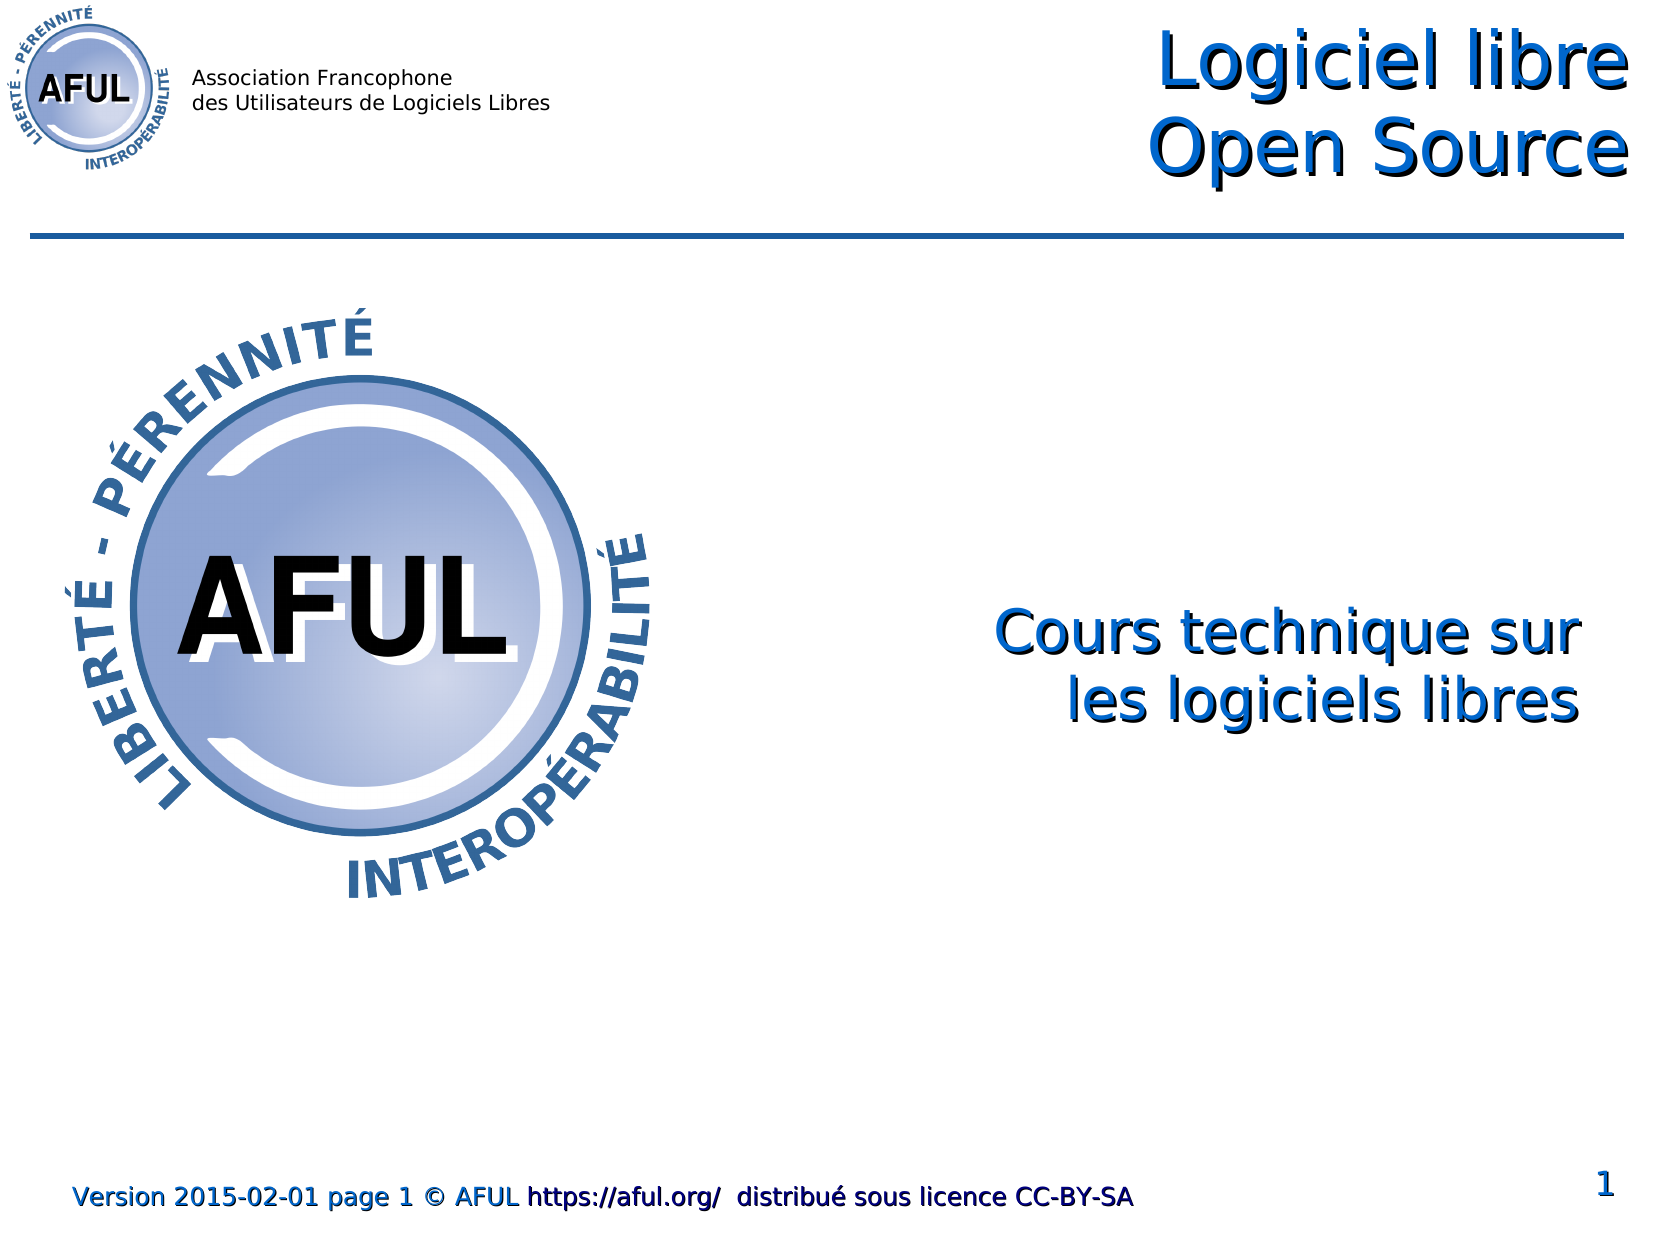

# Logiciel libre Open Source
Cours technique sur
les logiciels libres